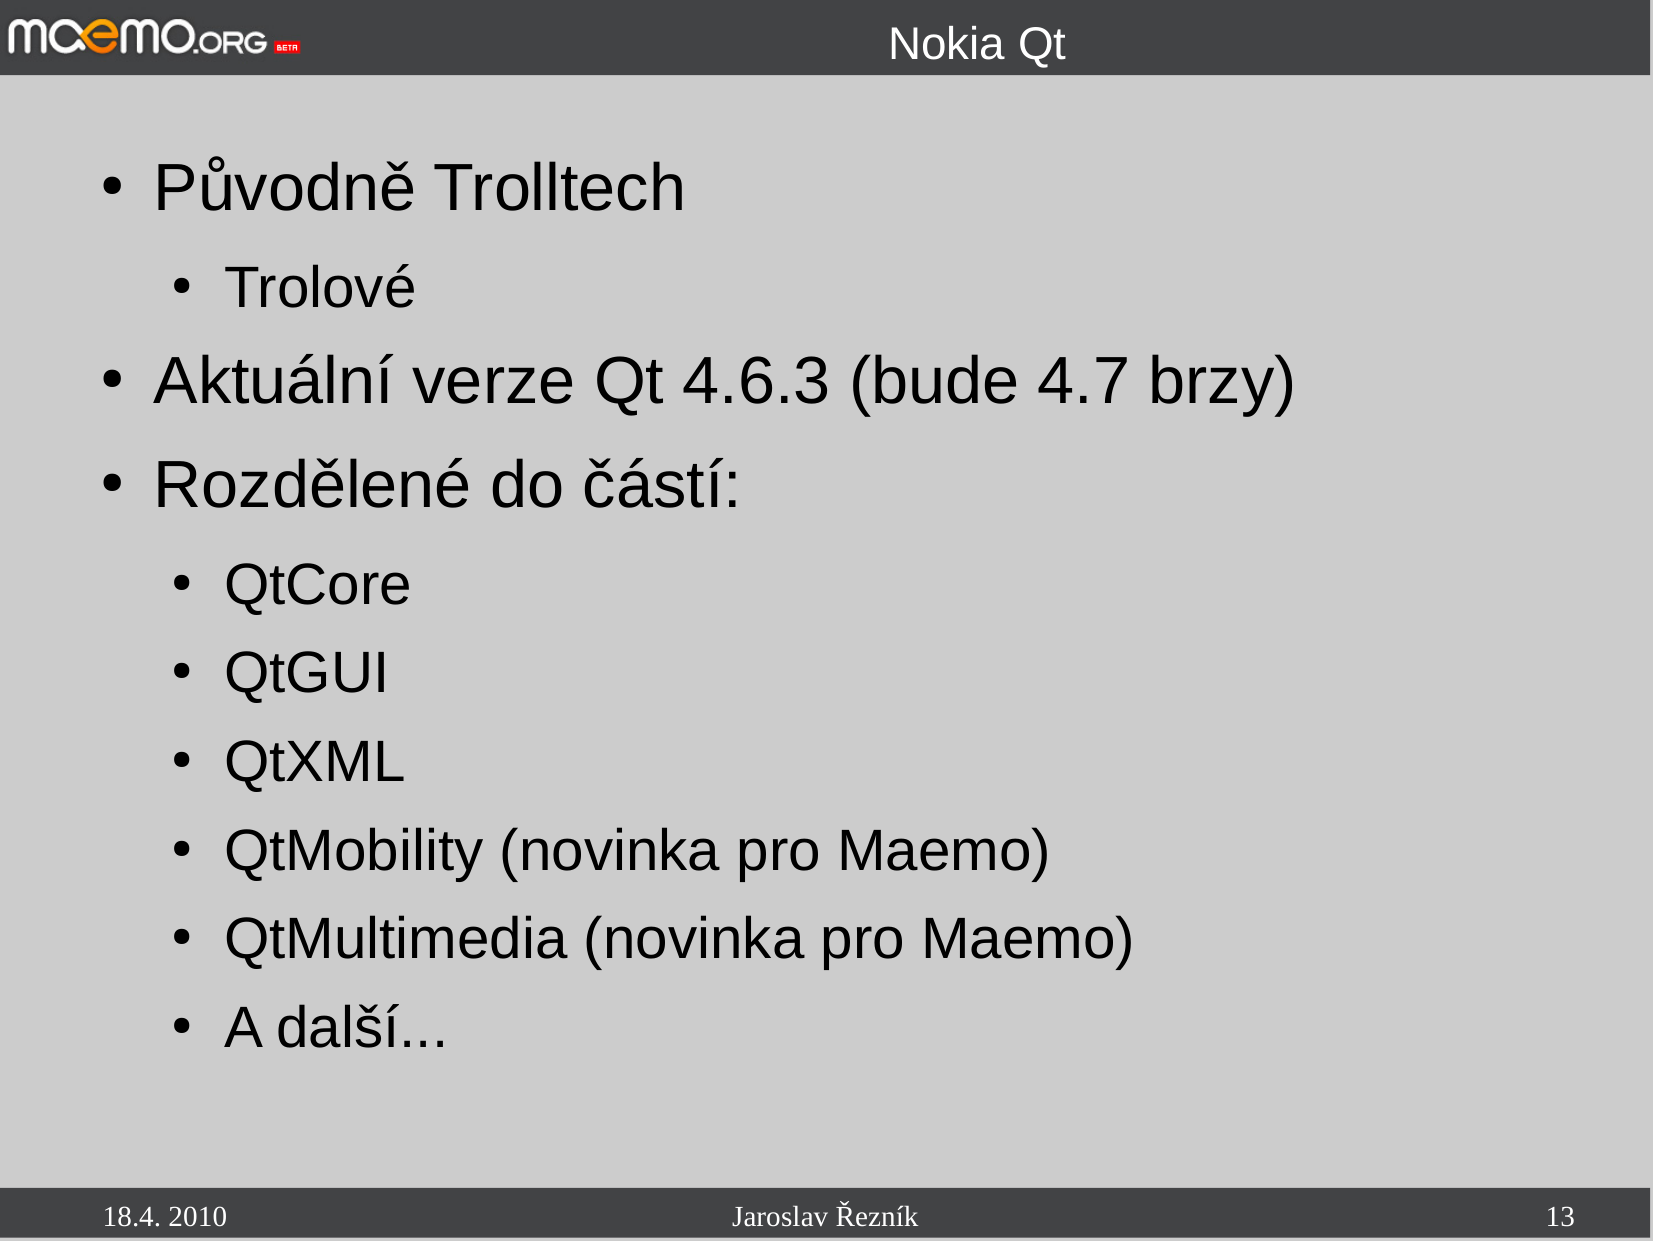

# Nokia Qt
Původně Trolltech
Trolové
Aktuální verze Qt 4.6.3 (bude 4.7 brzy)
Rozdělené do částí:
QtCore
QtGUI
QtXML
QtMobility (novinka pro Maemo)
QtMultimedia (novinka pro Maemo)
A další...
18.4. 2010
Jaroslav Řezník
13